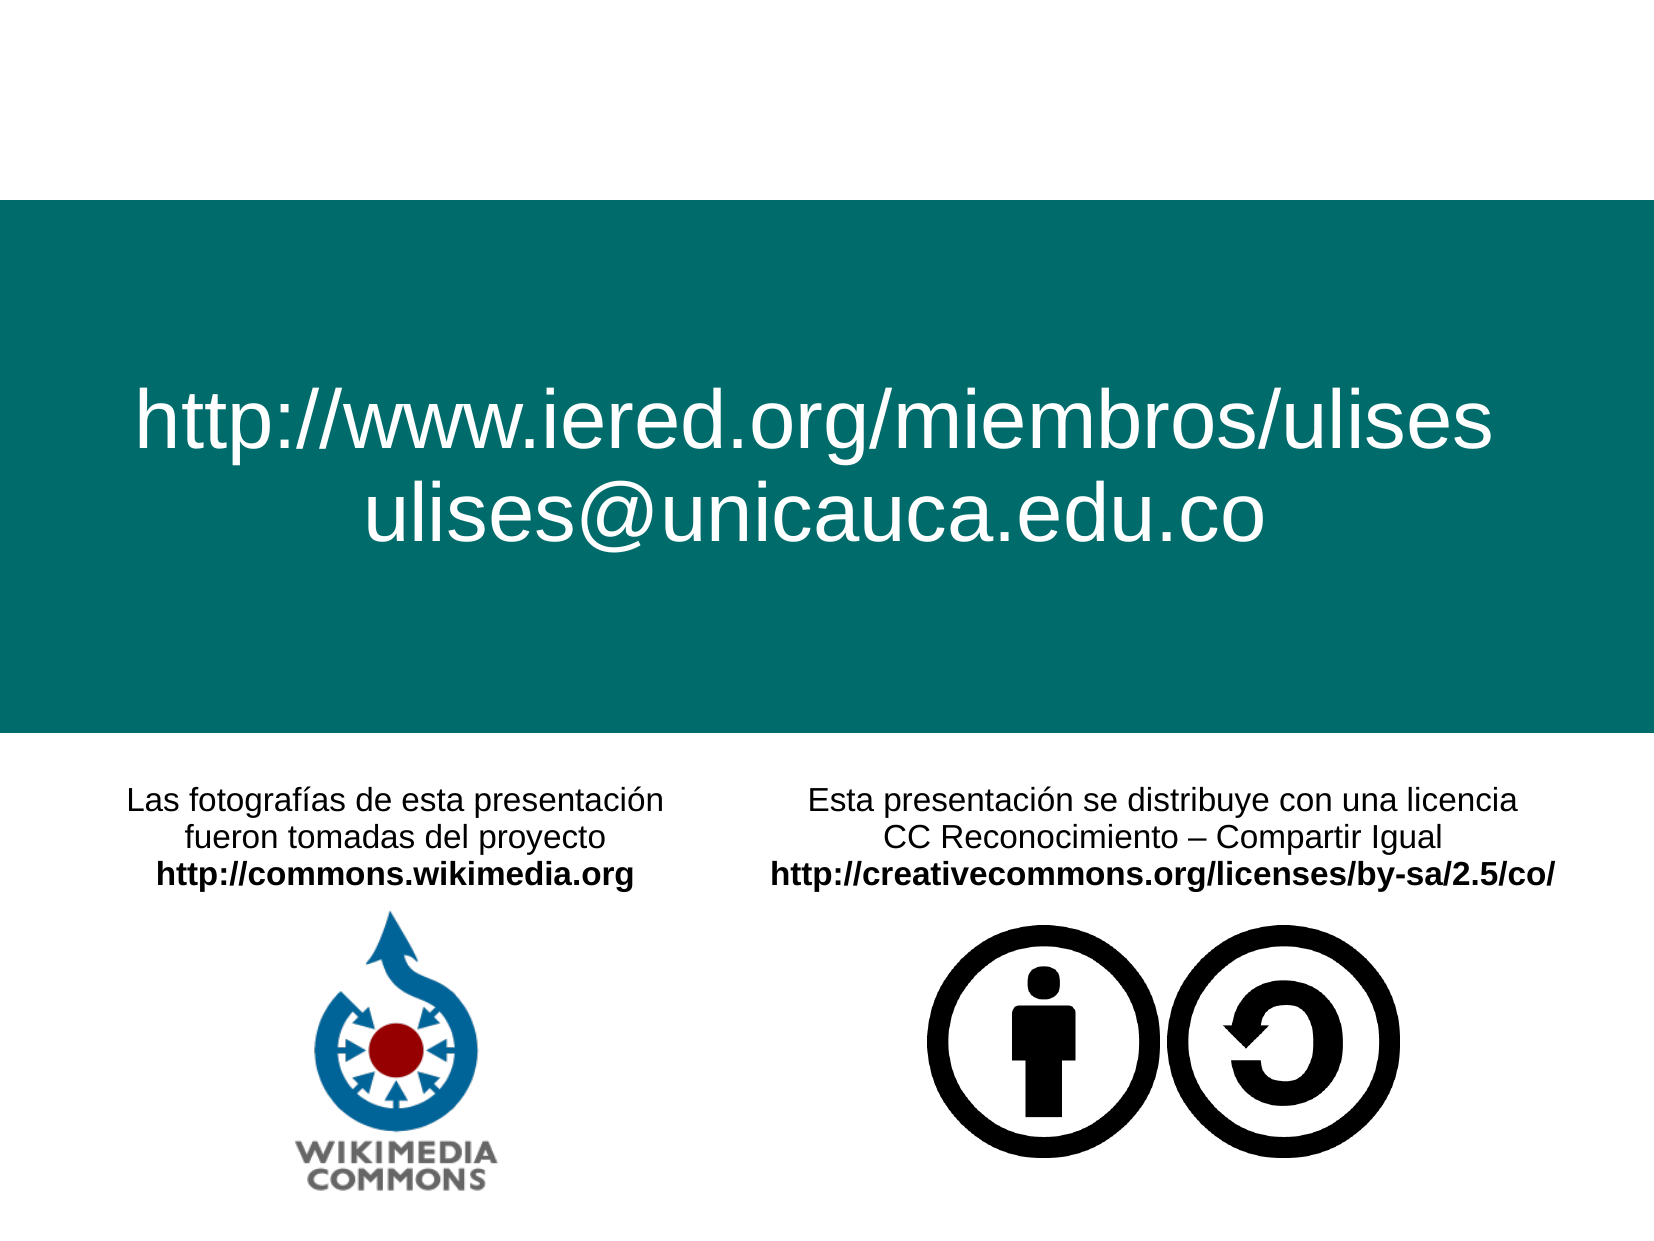

http://www.iered.org/miembros/ulises
ulises@unicauca.edu.co
Las fotografías de esta presentación fueron tomadas del proyecto http://commons.wikimedia.org
Esta presentación se distribuye con una licencia
CC Reconocimiento – Compartir Igual
http://creativecommons.org/licenses/by-sa/2.5/co/